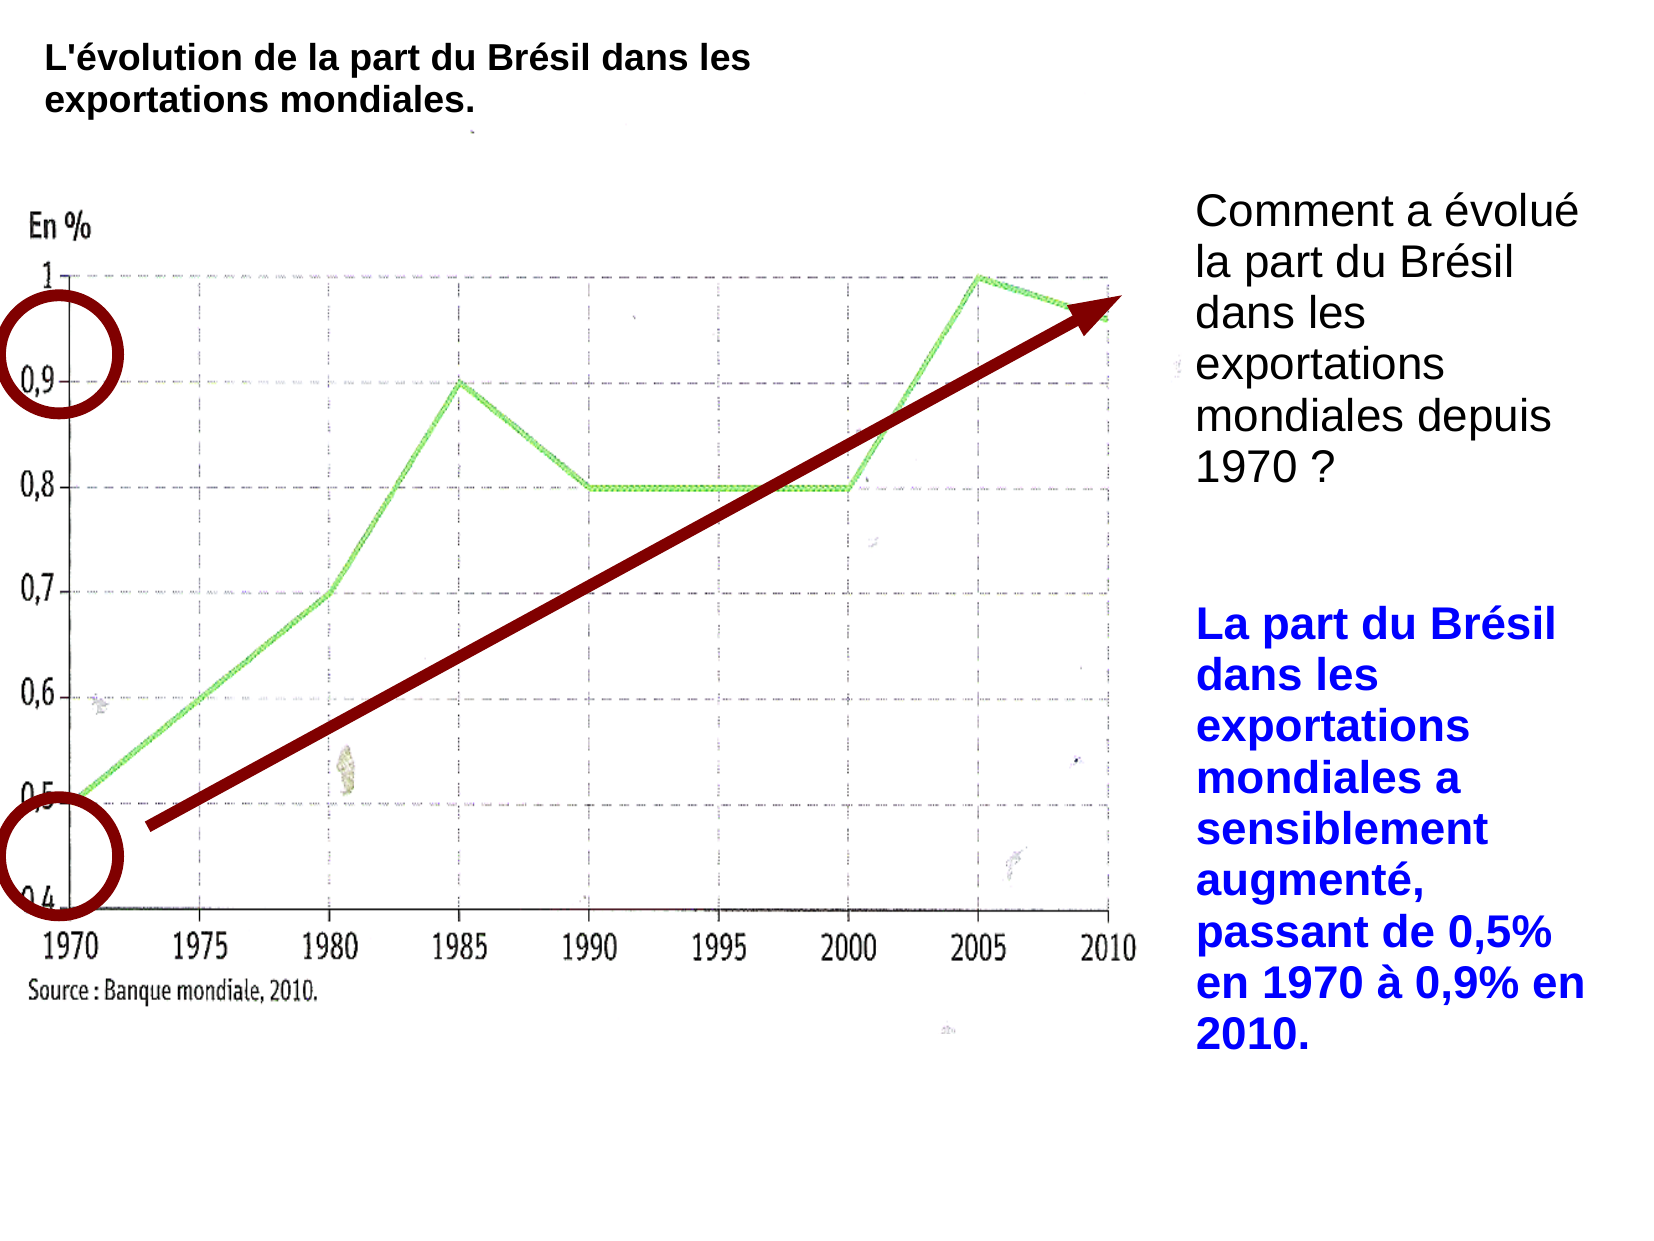

L'évolution de la part du Brésil dans les exportations mondiales.
Comment a évolué la part du Brésil dans les exportations mondiales depuis 1970 ?
La part du Brésil dans les exportations mondiales a sensiblement augmenté, passant de 0,5% en 1970 à 0,9% en 2010.